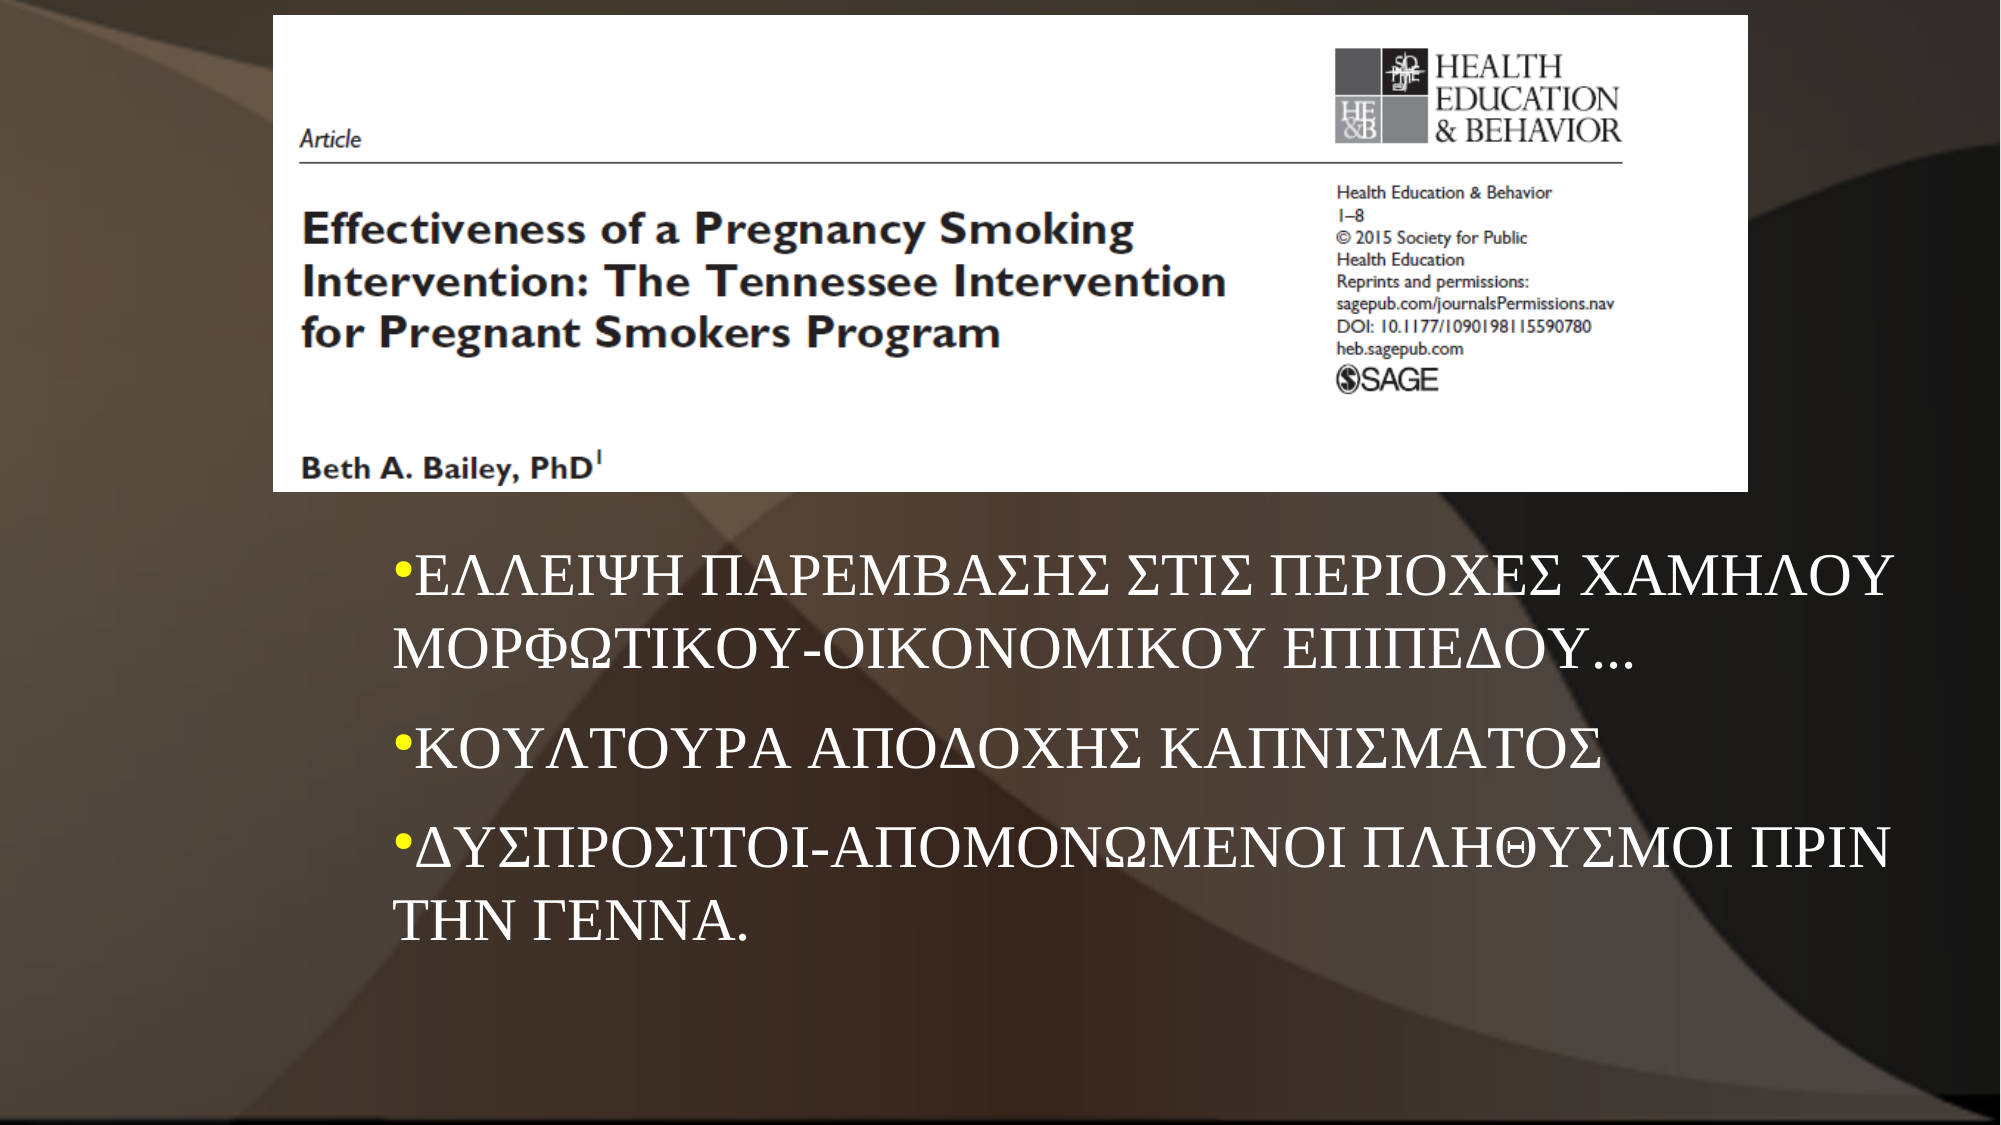

#
ΕΛΛΕΙΨΗ ΠΑΡΕΜΒΑΣΗΣ ΣΤΙΣ ΠΕΡΙΟΧΕΣ ΧΑΜΗΛΟΥ ΜΟΡΦΩΤΙΚΟΥ-ΟΙΚΟΝΟΜΙΚΟΥ ΕΠΙΠΕΔΟΥ...
ΚΟΥΛΤΟΥΡΑ ΑΠΟΔΟΧΗΣ ΚΑΠΝΙΣΜΑΤΟΣ
ΔΥΣΠΡΟΣΙΤΟΙ-ΑΠΟΜΟΝΩΜΕΝΟΙ ΠΛΗΘΥΣΜΟΙ ΠΡΙΝ ΤΗΝ ΓΕΝΝΑ.